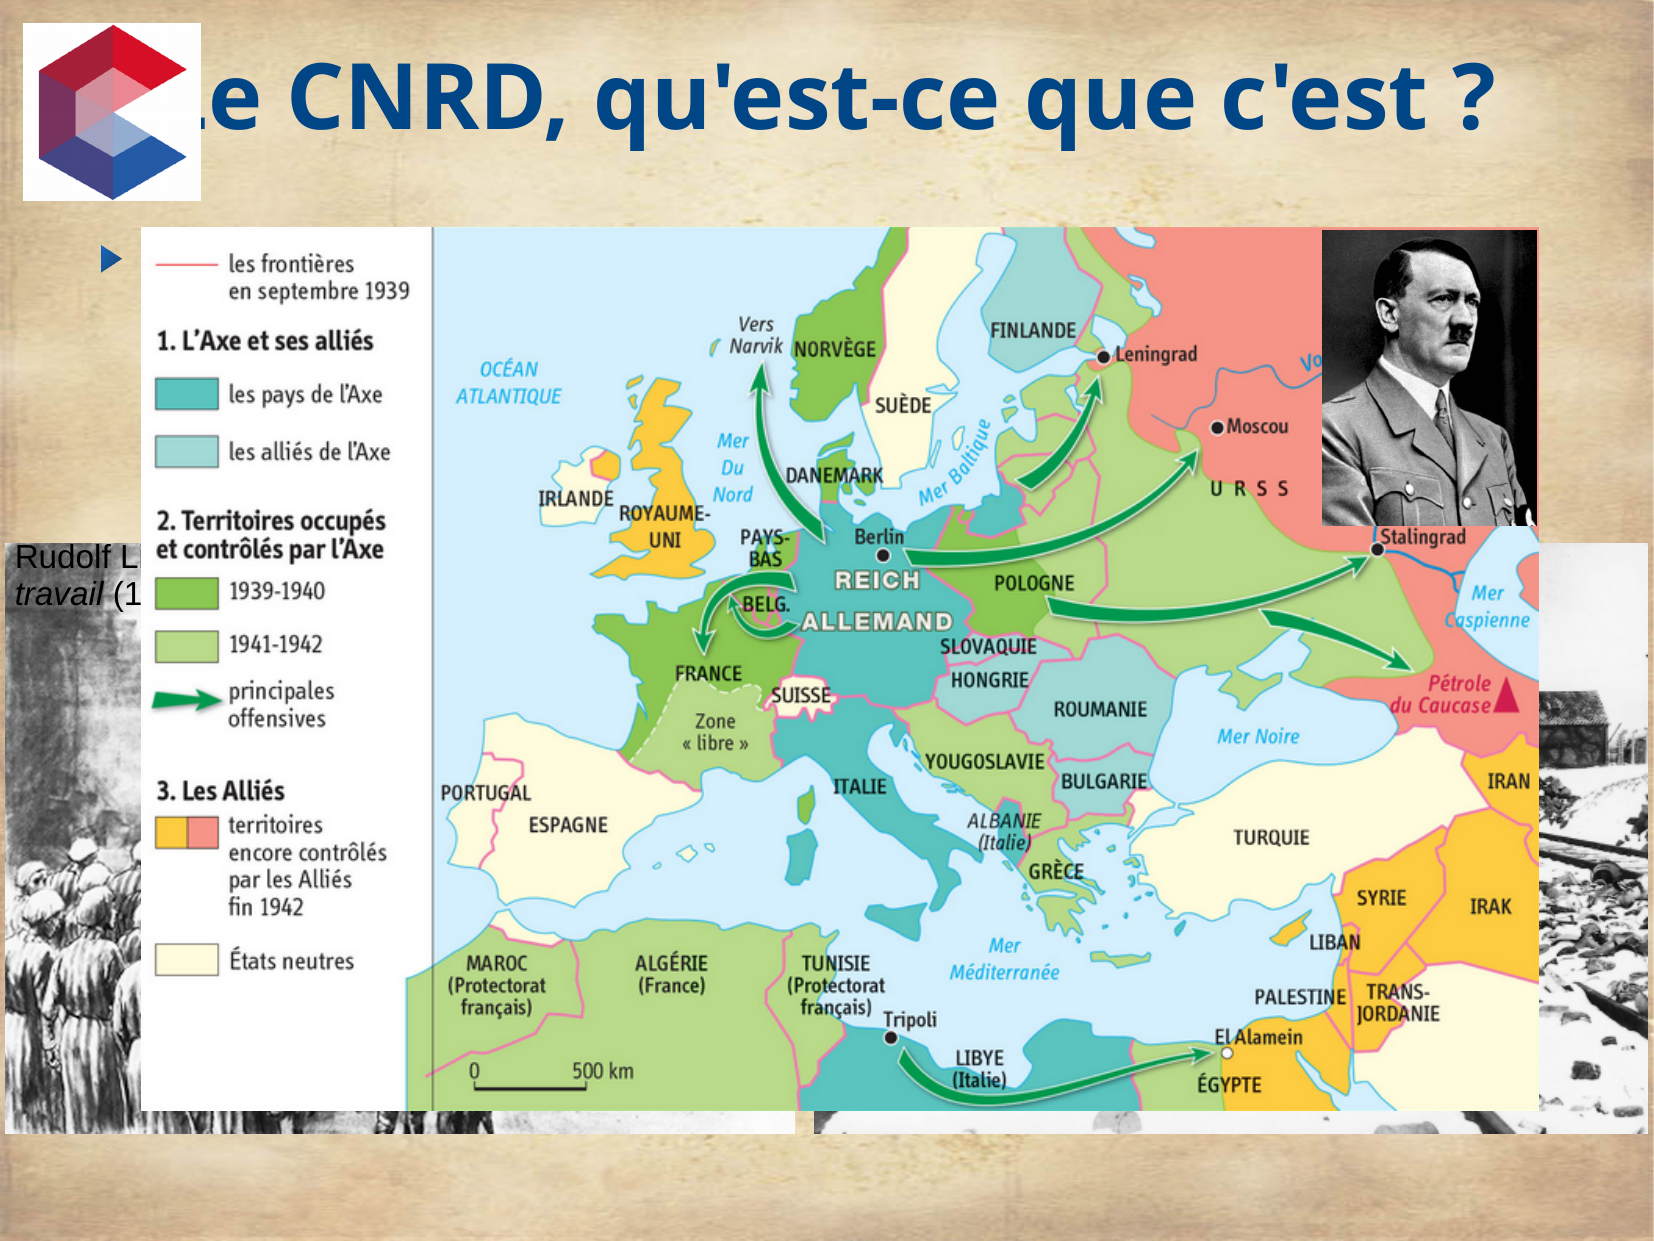

# Le CNRD, qu'est-ce que c'est ?
Un concours scolaire sur la Résistance et la Déportation pendant la Seconde Guerre mondiale (1939-1945)
Rudolf Lipus, Les déportés contraints au travail (1959)
Camp d'Auschwitz